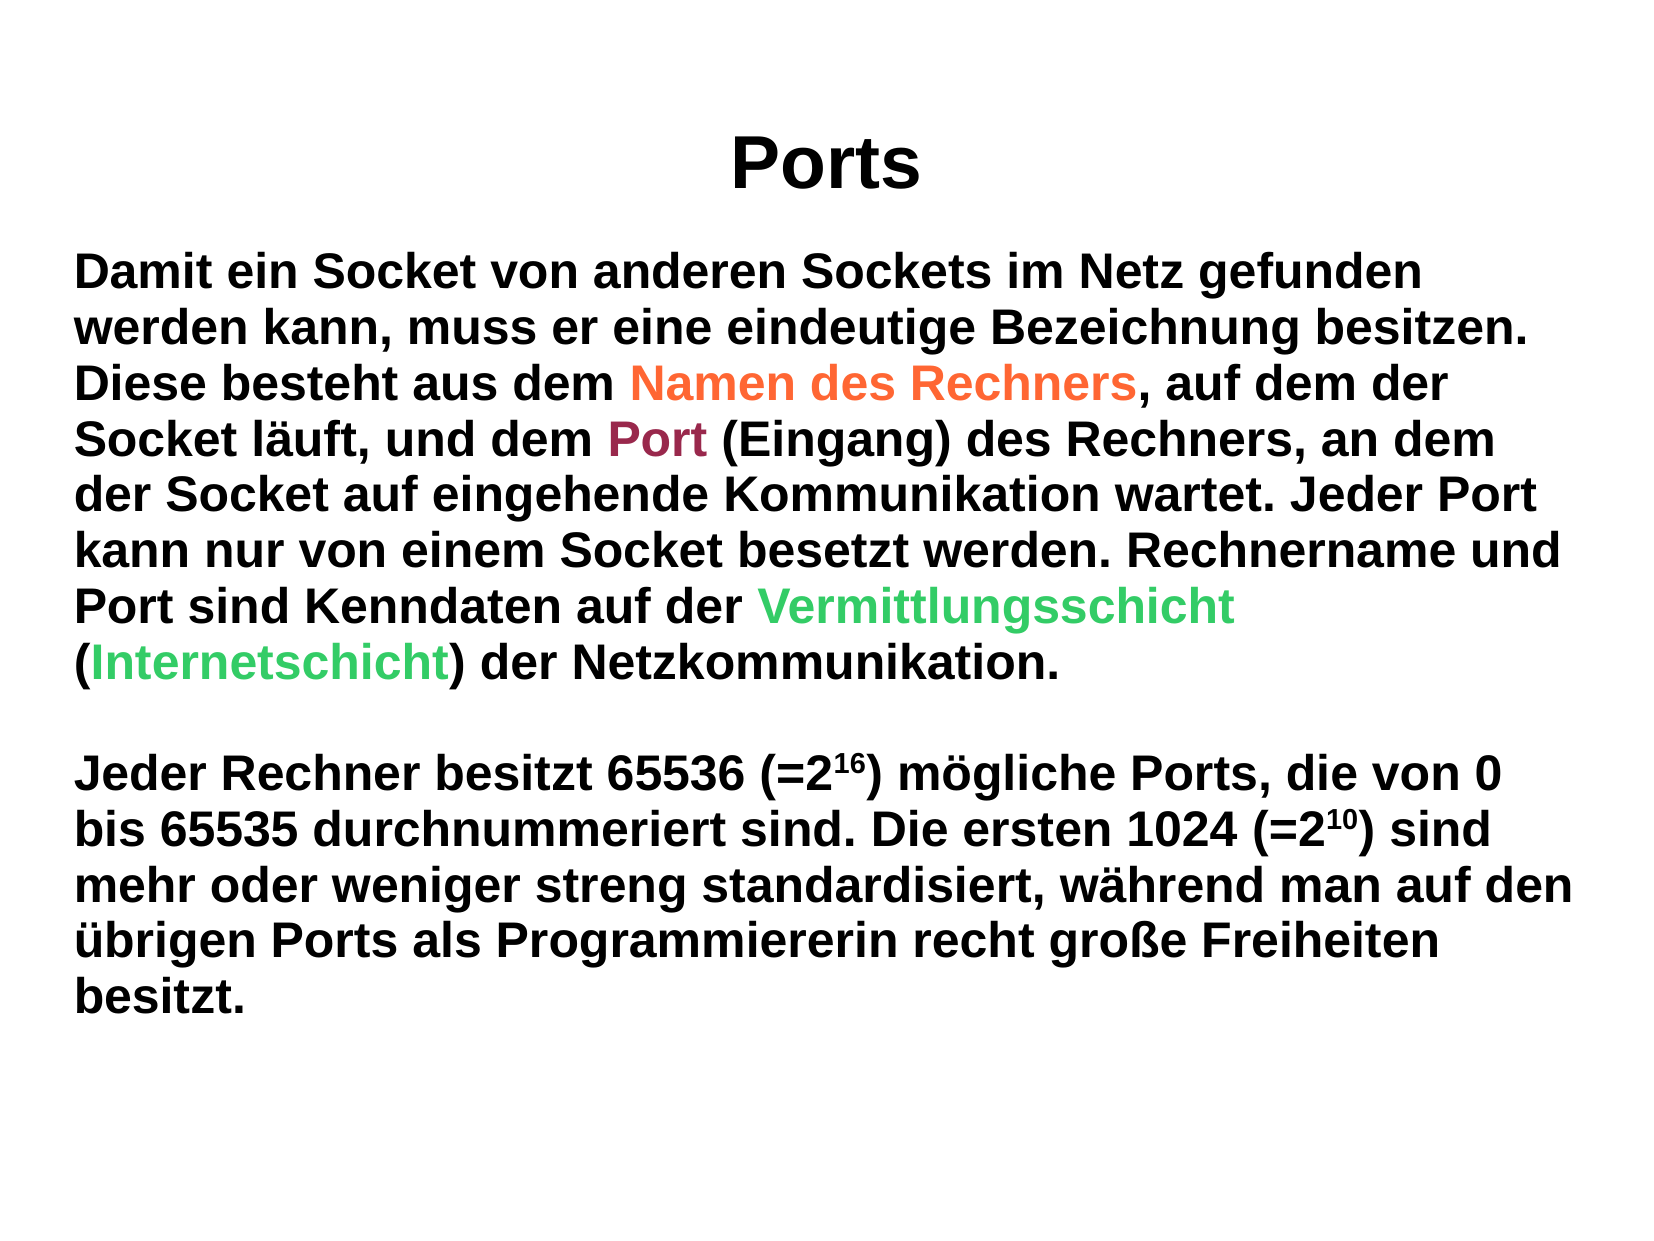

# Ports
Damit ein Socket von anderen Sockets im Netz gefunden werden kann, muss er eine eindeutige Bezeichnung besitzen. Diese besteht aus dem Namen des Rechners, auf dem der Socket läuft, und dem Port (Eingang) des Rechners, an dem der Socket auf eingehende Kommunikation wartet. Jeder Port kann nur von einem Socket besetzt werden. Rechnername und Port sind Kenndaten auf der Vermittlungsschicht (Internetschicht) der Netzkommunikation.
Jeder Rechner besitzt 65536 (=216) mögliche Ports, die von 0 bis 65535 durchnummeriert sind. Die ersten 1024 (=210) sind mehr oder weniger streng standardisiert, während man auf den übrigen Ports als Programmiererin recht große Freiheiten besitzt.